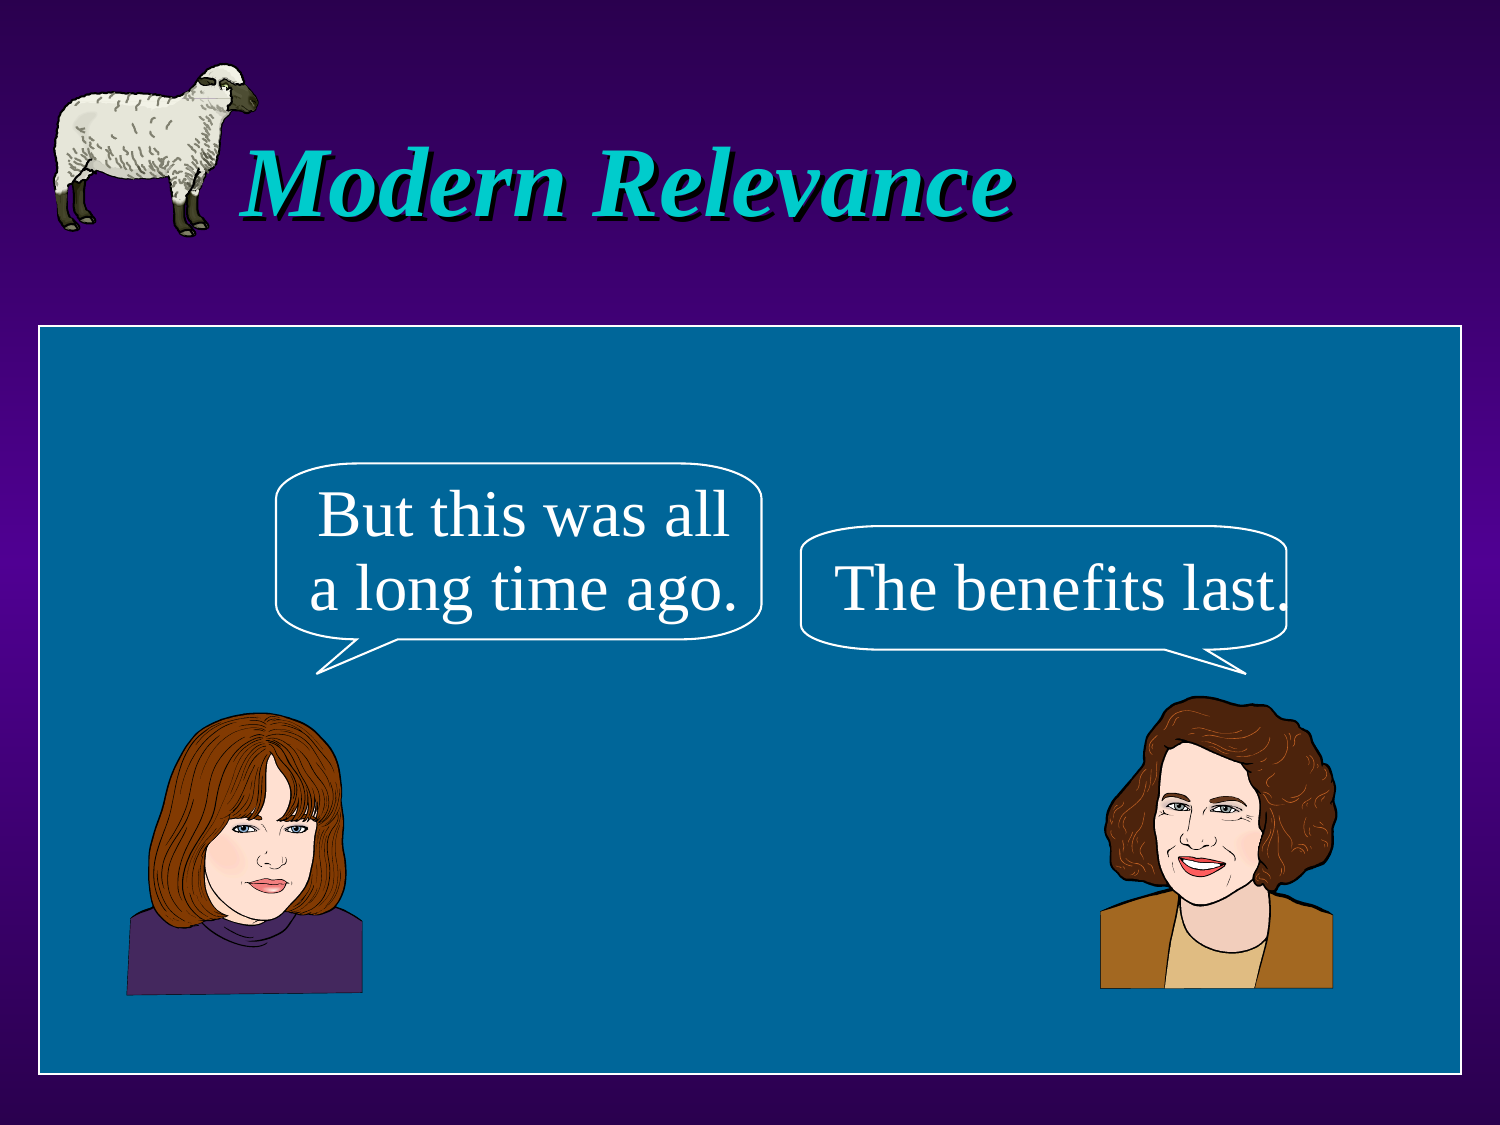

# Modern Relevance
But this was all
a long time ago.
The benefits last.